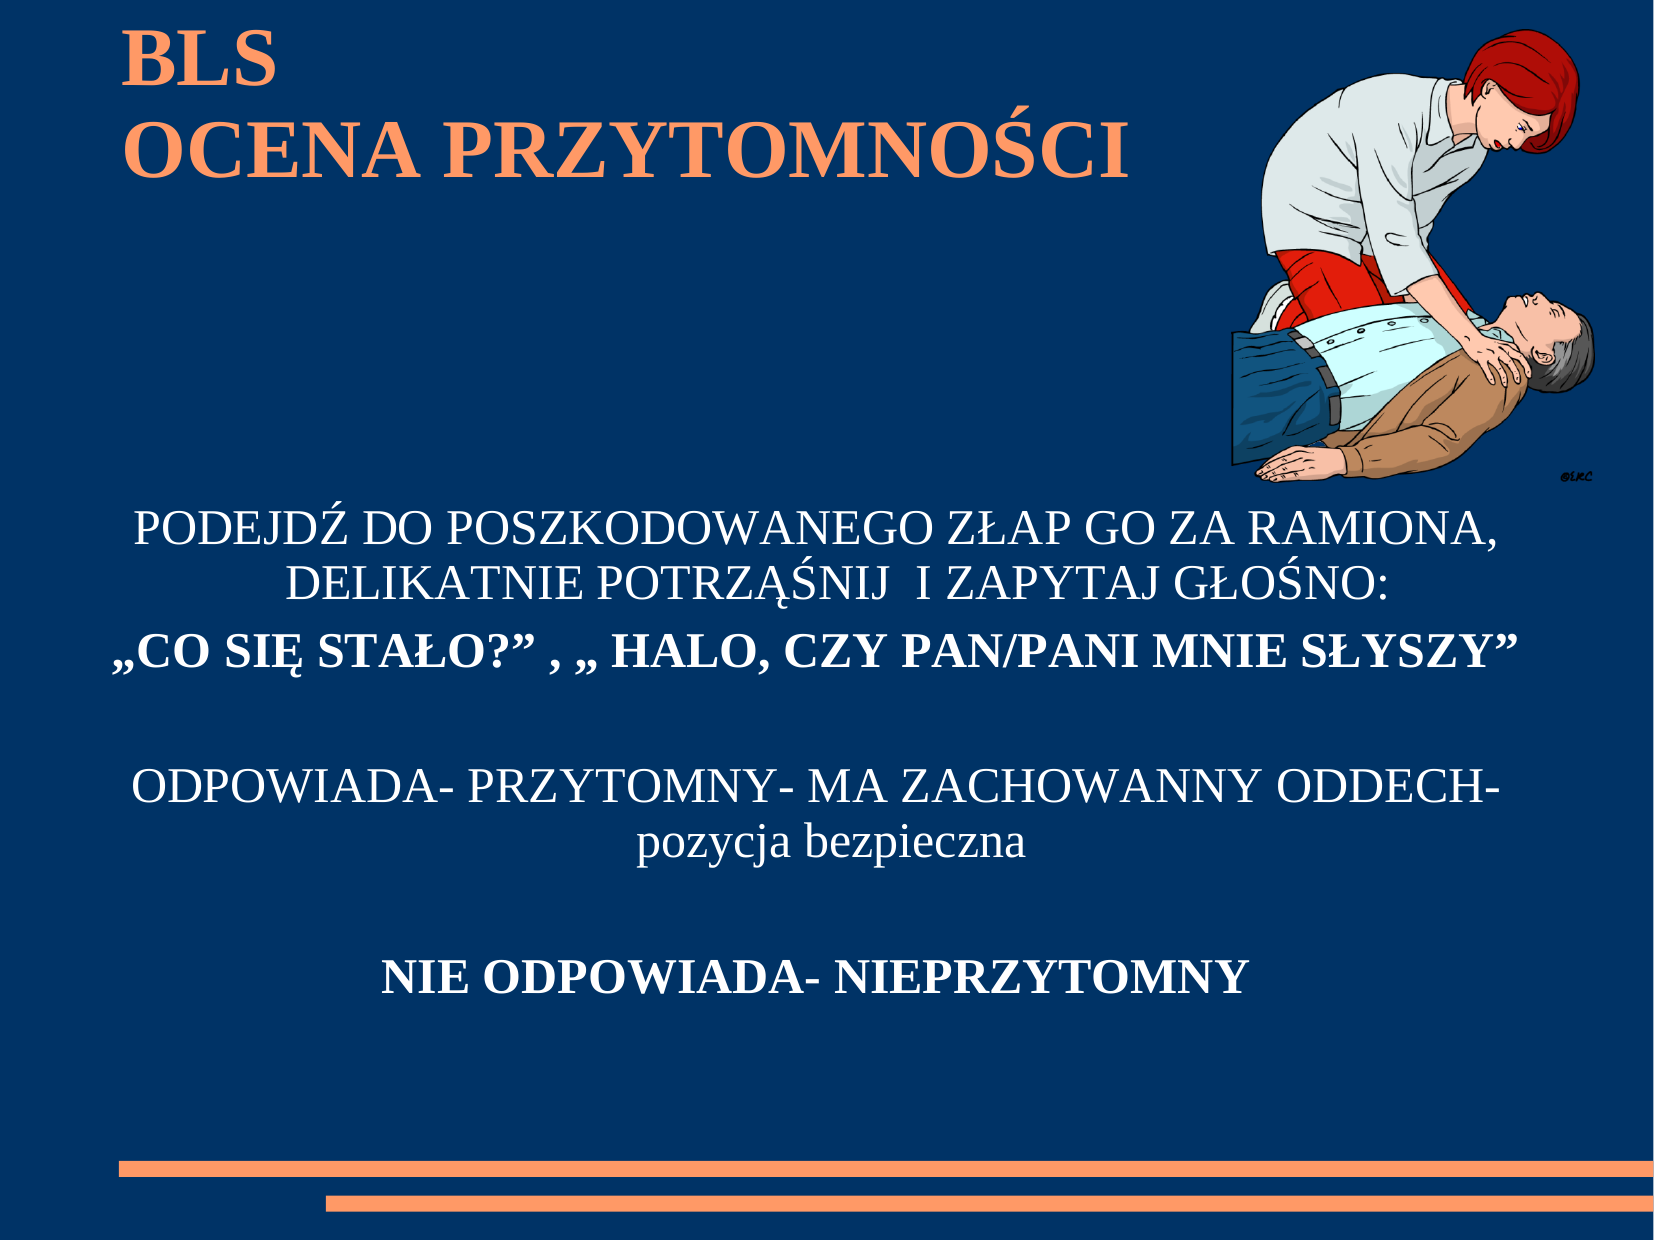

# BLS OCENA PRZYTOMNOŚCI
PODEJDŹ DO POSZKODOWANEGO ZŁAP GO ZA RAMIONA, DELIKATNIE POTRZĄŚNIJ I ZAPYTAJ GŁOŚNO:
„CO SIĘ STAŁO?” , „ HALO, CZY PAN/PANI MNIE SŁYSZY”
ODPOWIADA- PRZYTOMNY- MA ZACHOWANNY ODDECH- pozycja bezpieczna
NIE ODPOWIADA- NIEPRZYTOMNY